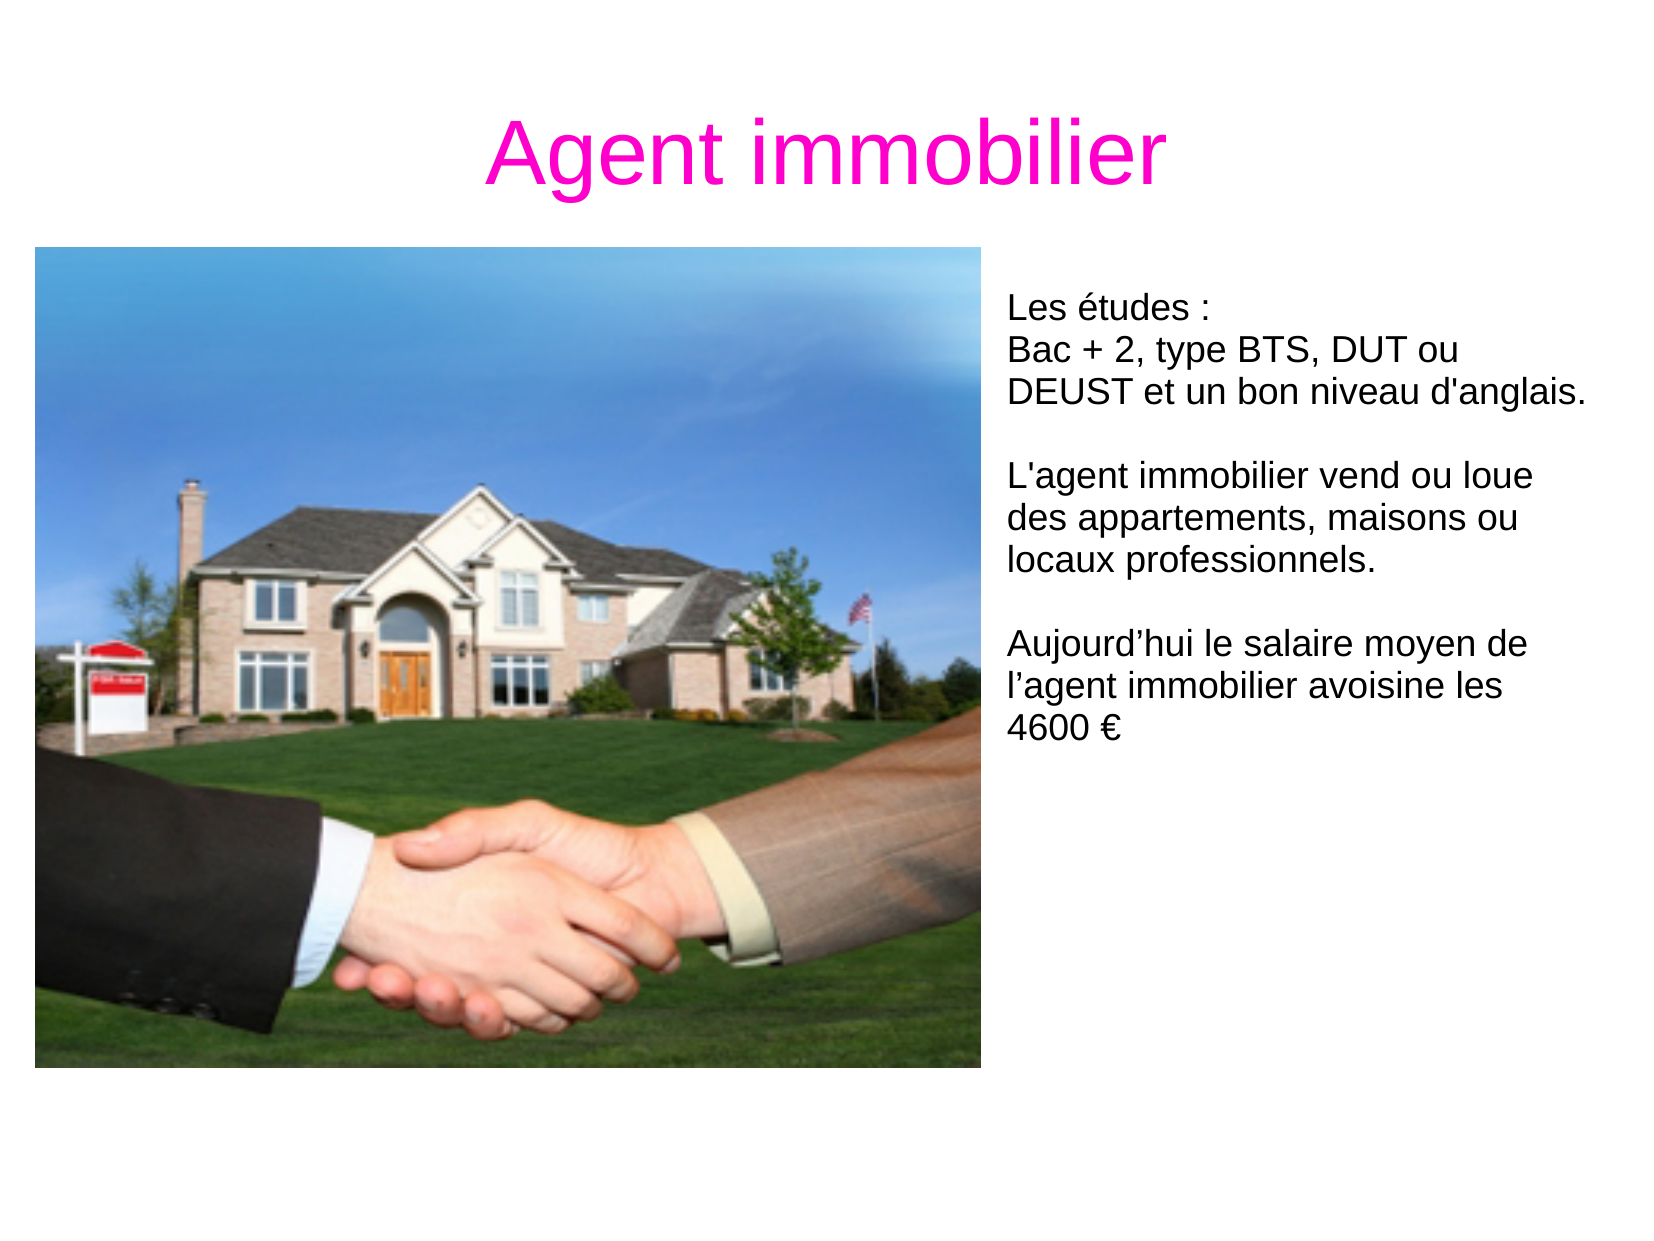

# Agent immobilier
Les études :
Bac + 2, type BTS, DUT ou DEUST et un bon niveau d'anglais.
L'agent immobilier vend ou loue des appartements, maisons ou locaux professionnels.
Aujourd’hui le salaire moyen de l’agent immobilier avoisine les 4600 €